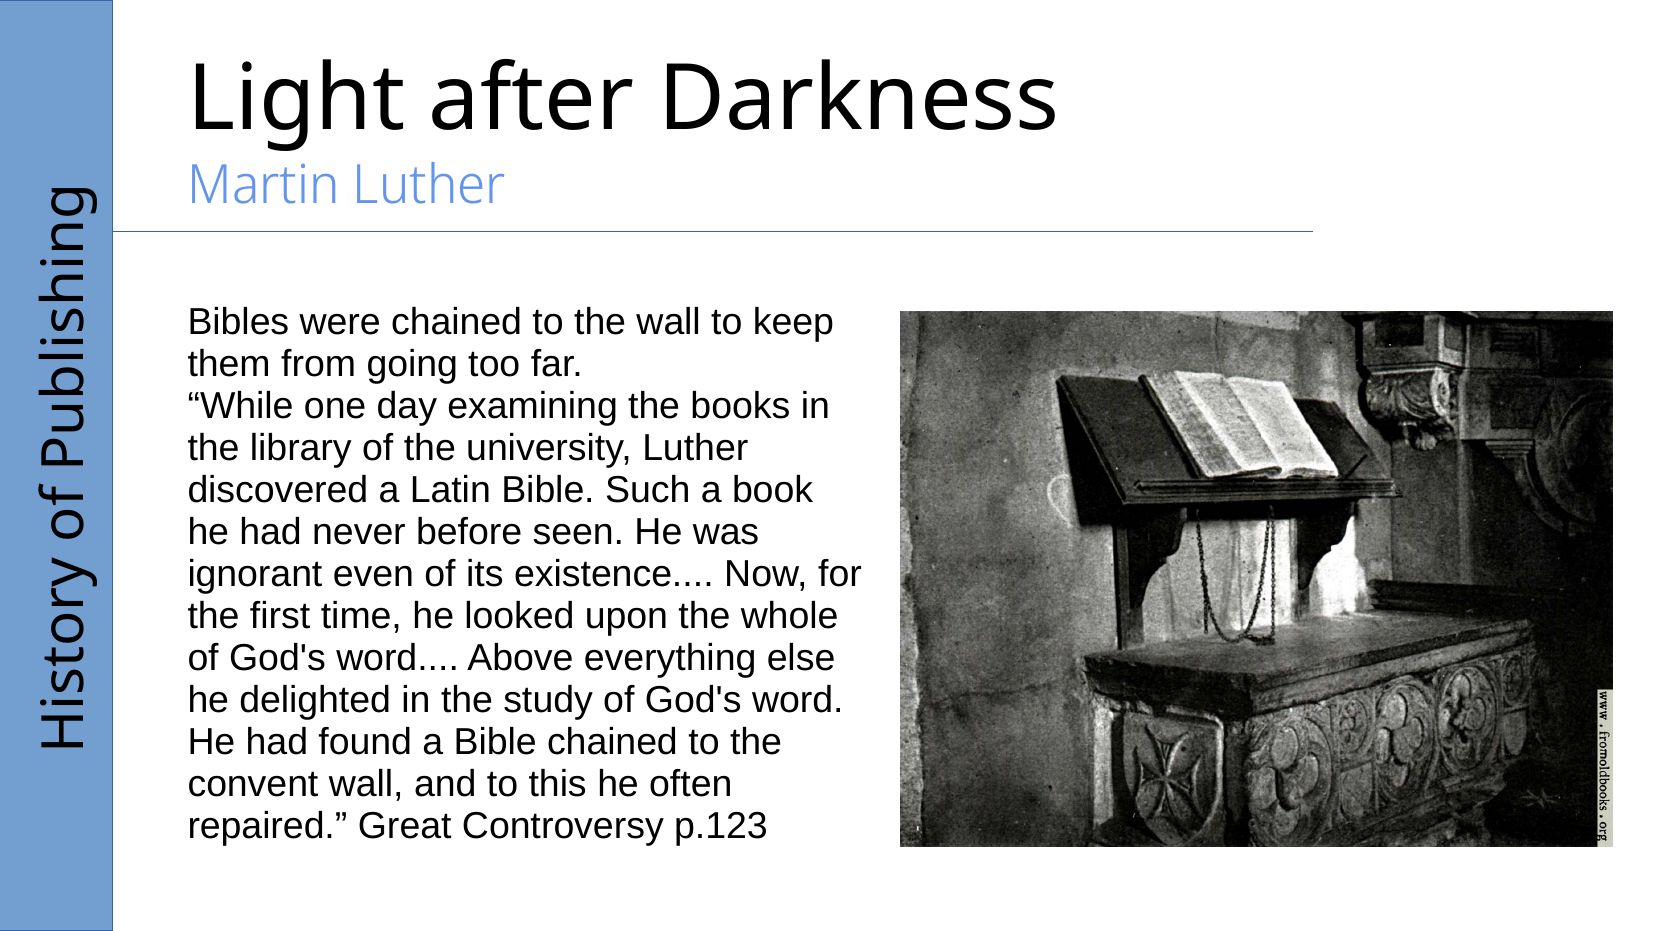

# Light after Darkness
Martin Luther
Bibles were chained to the wall to keep them from going too far.
“While one day examining the books in the library of the university, Luther discovered a Latin Bible. Such a book he had never before seen. He was ignorant even of its existence.... Now, for the first time, he looked upon the whole of God's word.... Above everything else he delighted in the study of God's word. He had found a Bible chained to the convent wall, and to this he often repaired.” Great Controversy p.123
History of Publishing